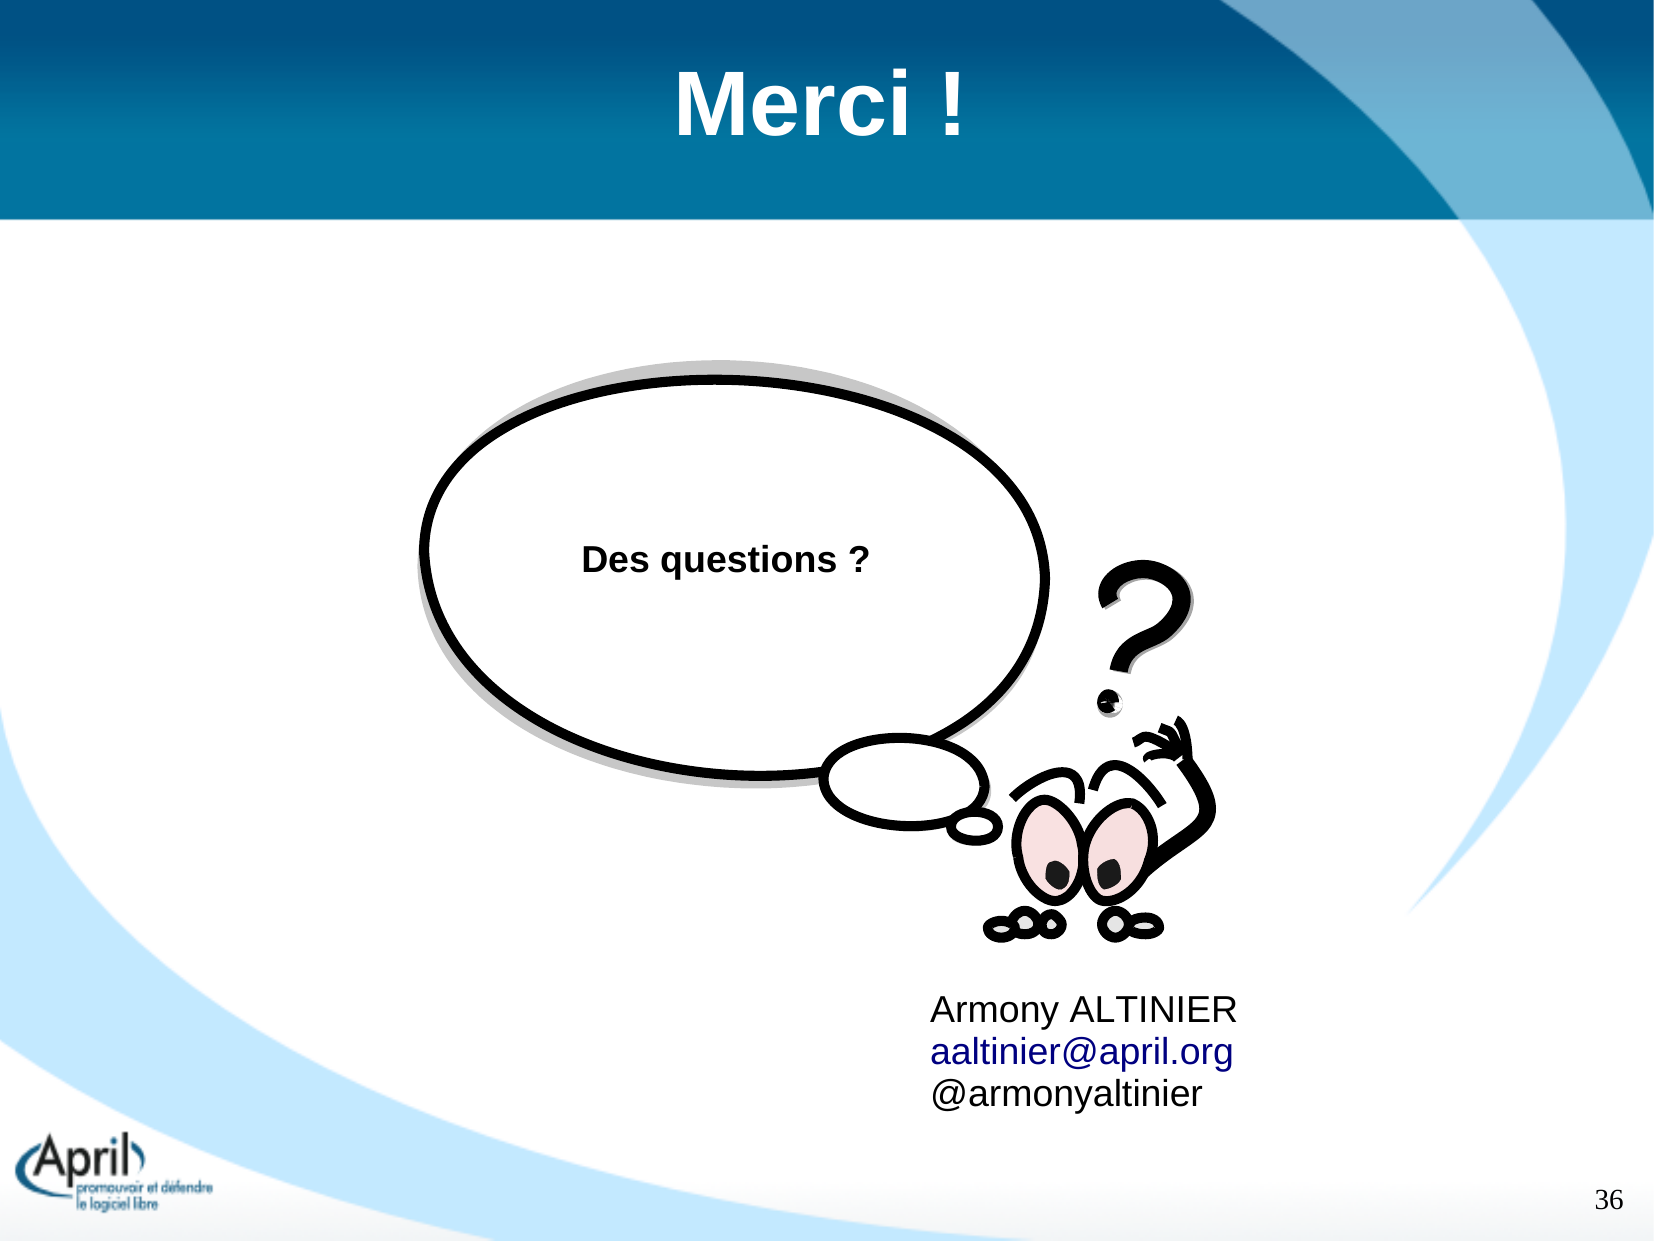

# Merci !
Des questions ?
Armony ALTINIER
aaltinier@april.org
@armonyaltinier
36